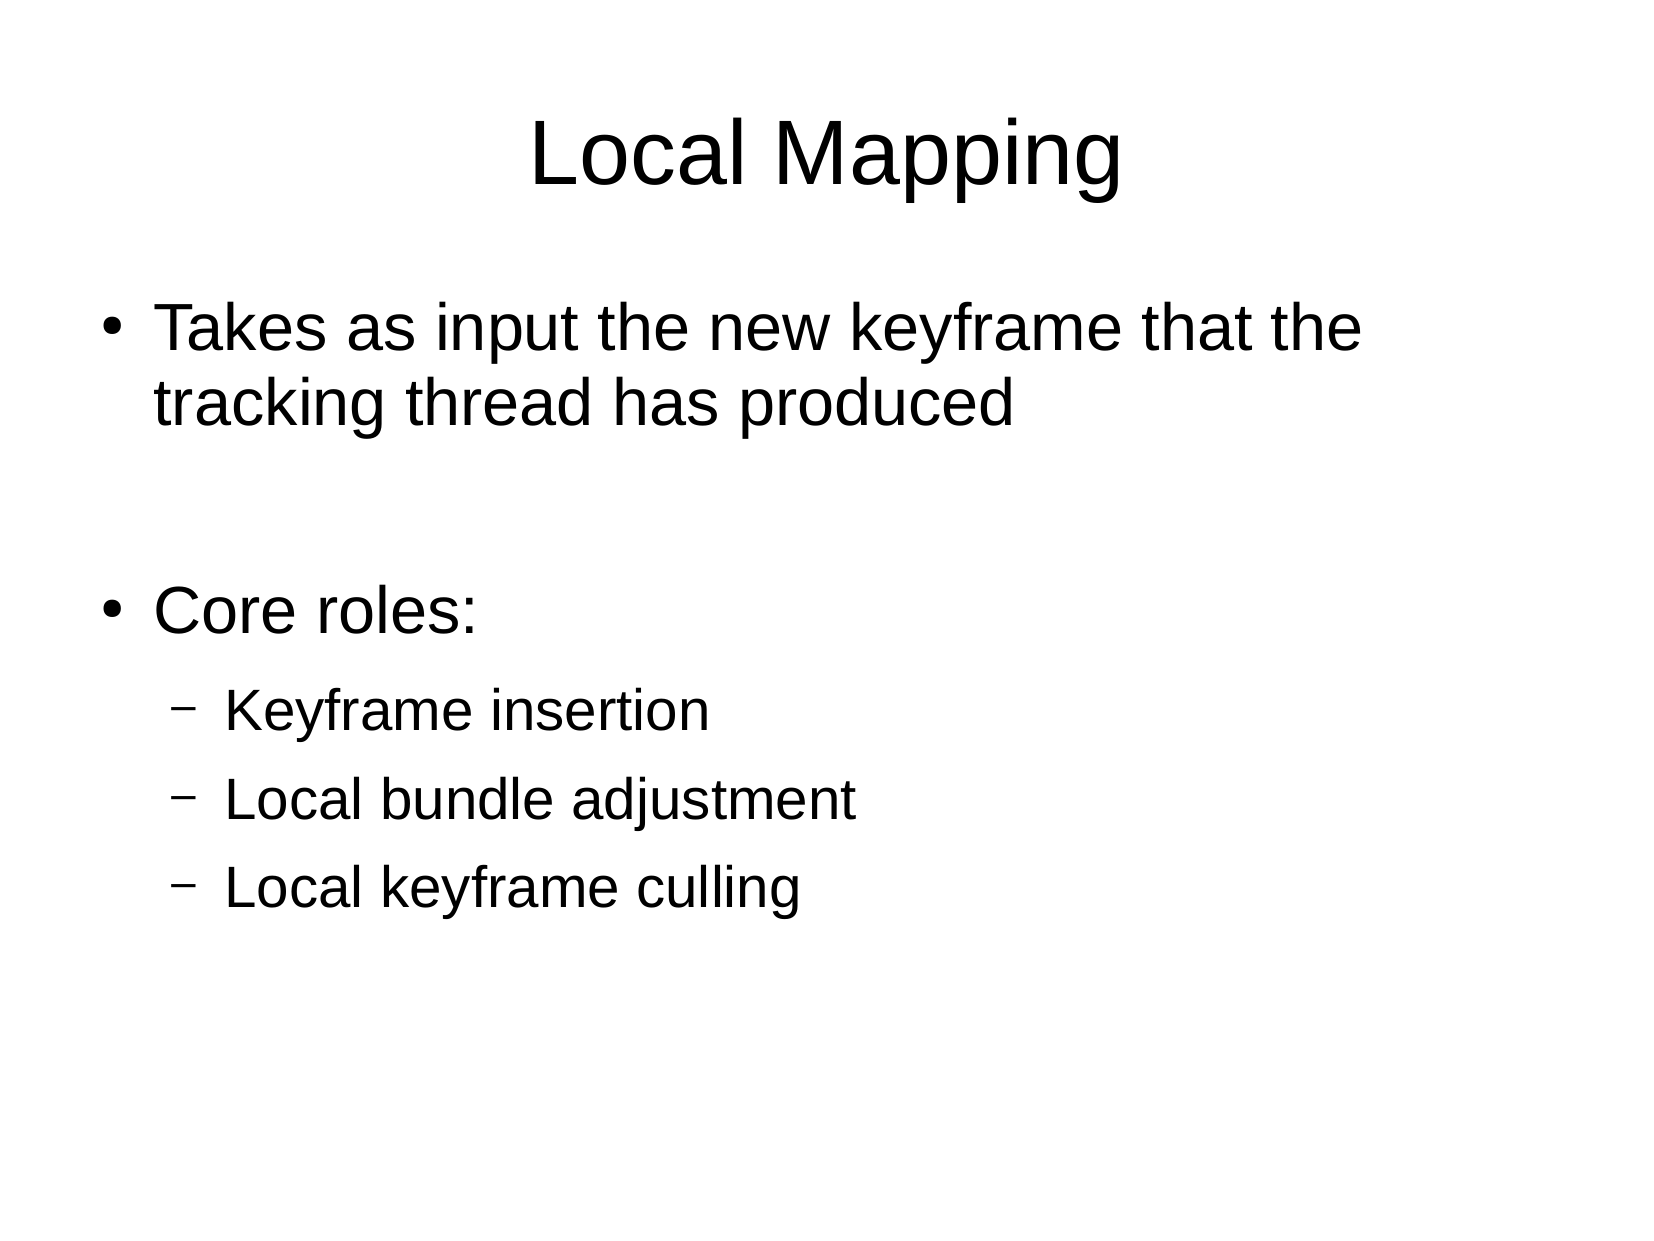

# Local Mapping
Takes as input the new keyframe that the tracking thread has produced
Core roles:
Keyframe insertion
Local bundle adjustment
Local keyframe culling